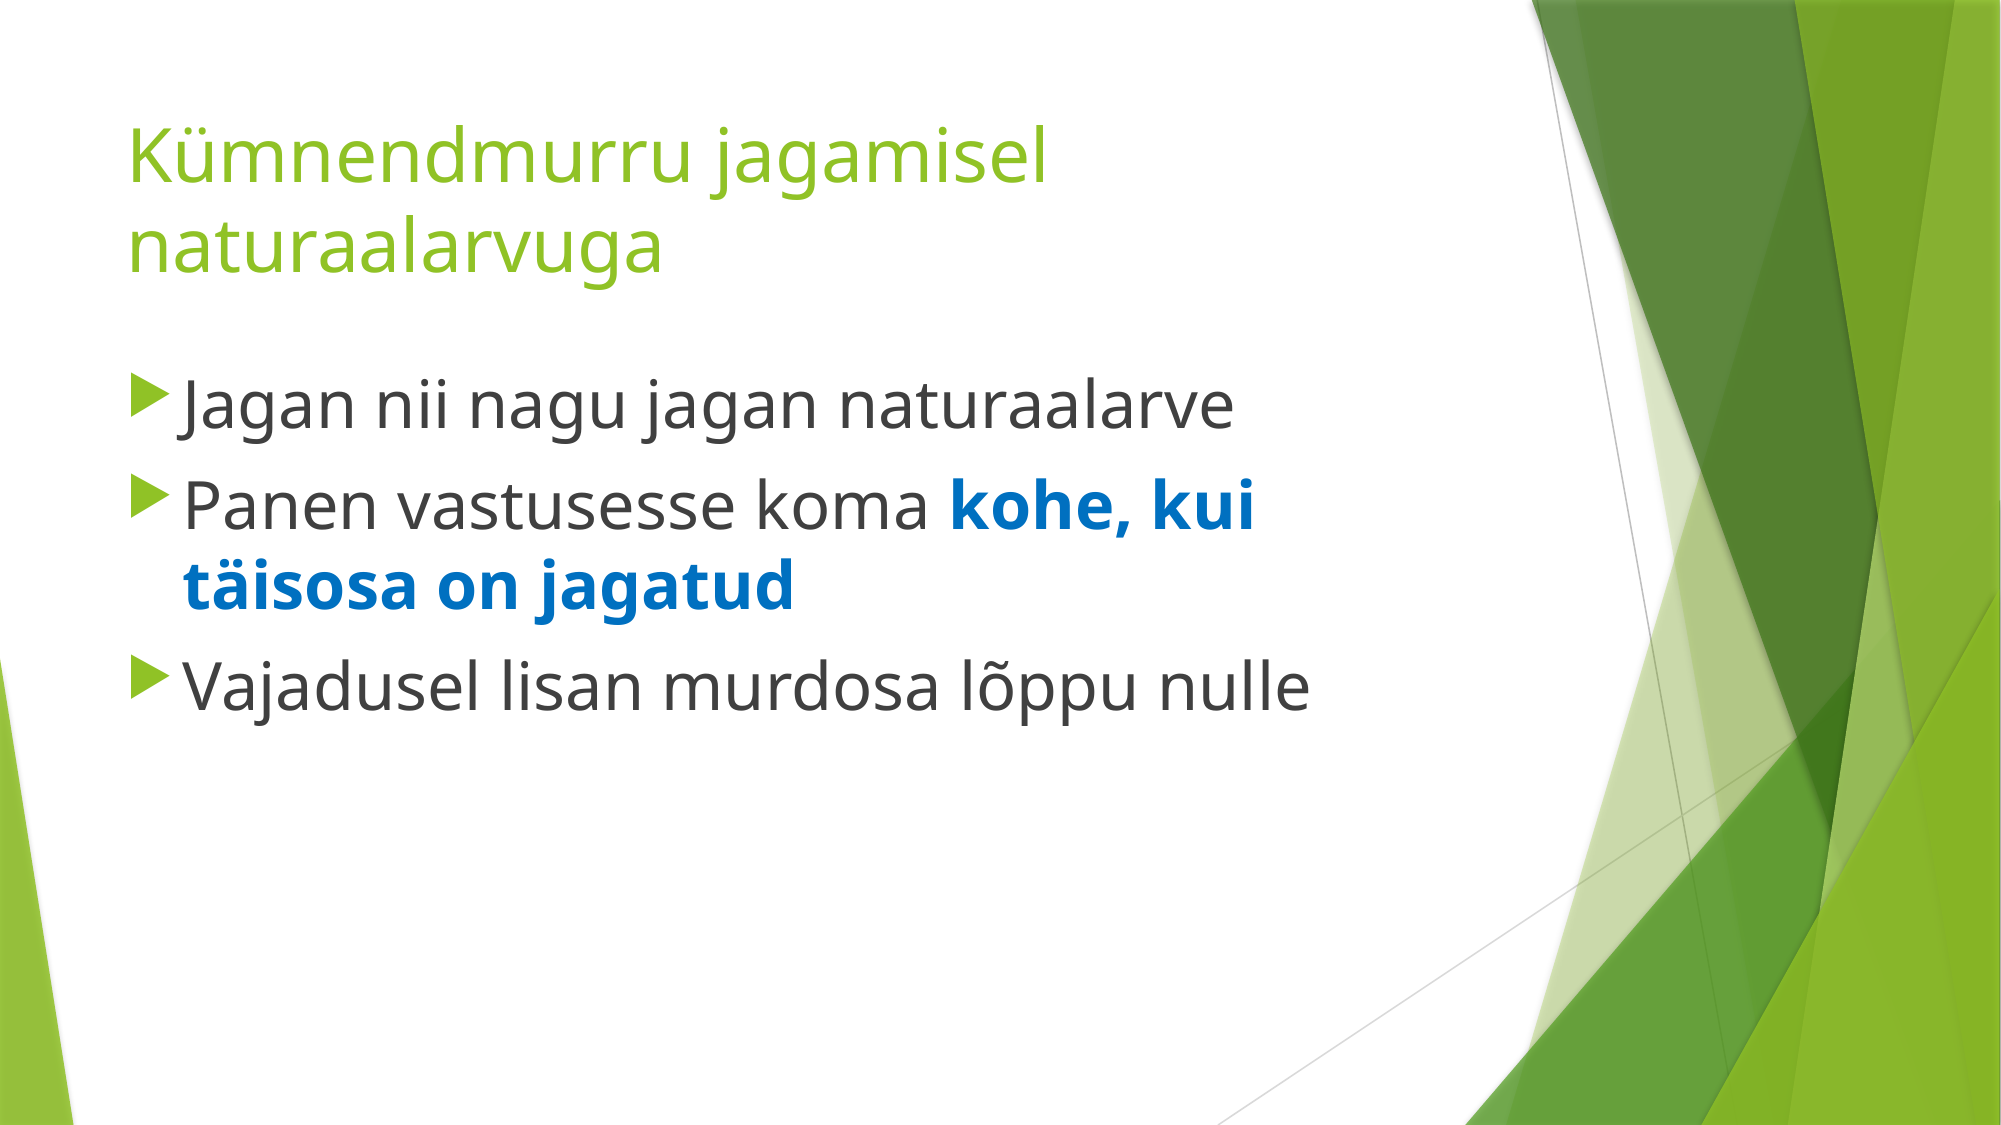

# Kümnendmurru jagamisel naturaalarvuga
Jagan nii nagu jagan naturaalarve
Panen vastusesse koma kohe, kui täisosa on jagatud
Vajadusel lisan murdosa lõppu nulle